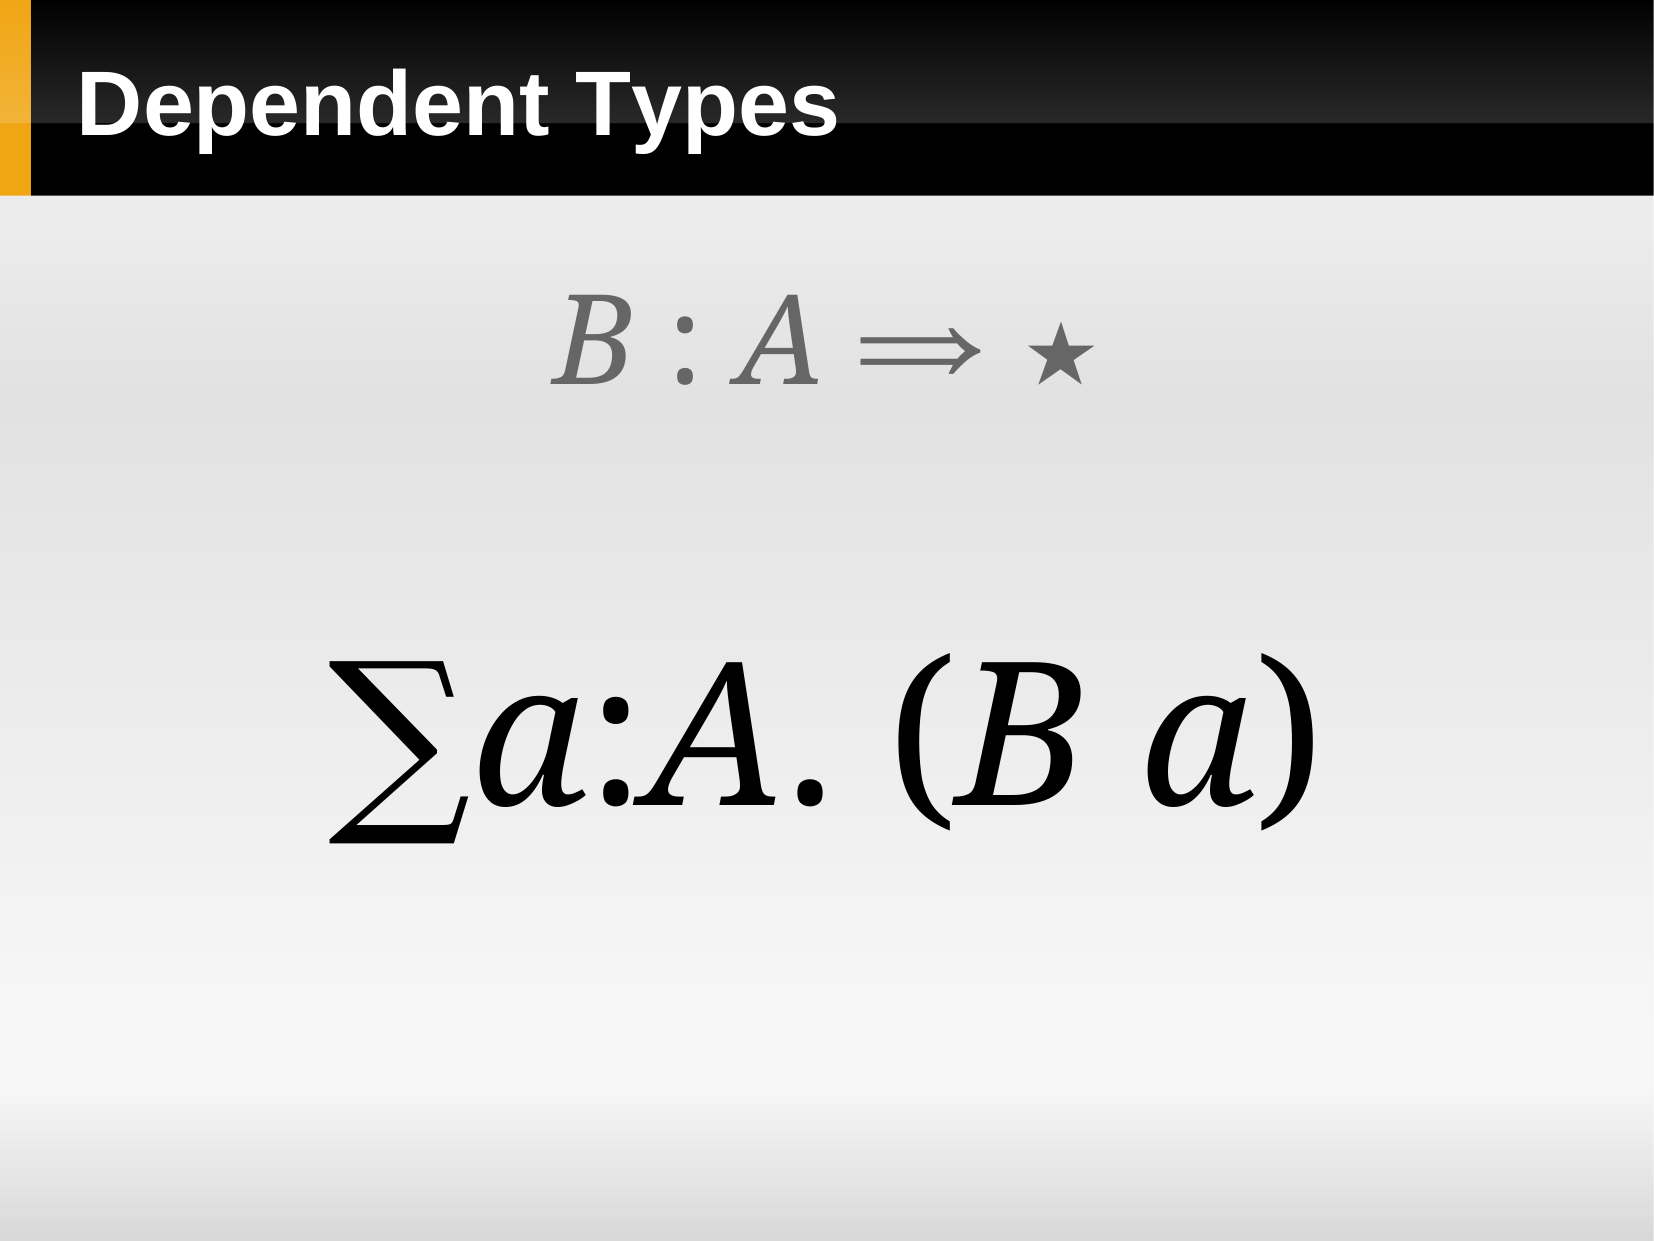

# Dependent Types
B : A ⇒ ★
∑a:A. (B a)